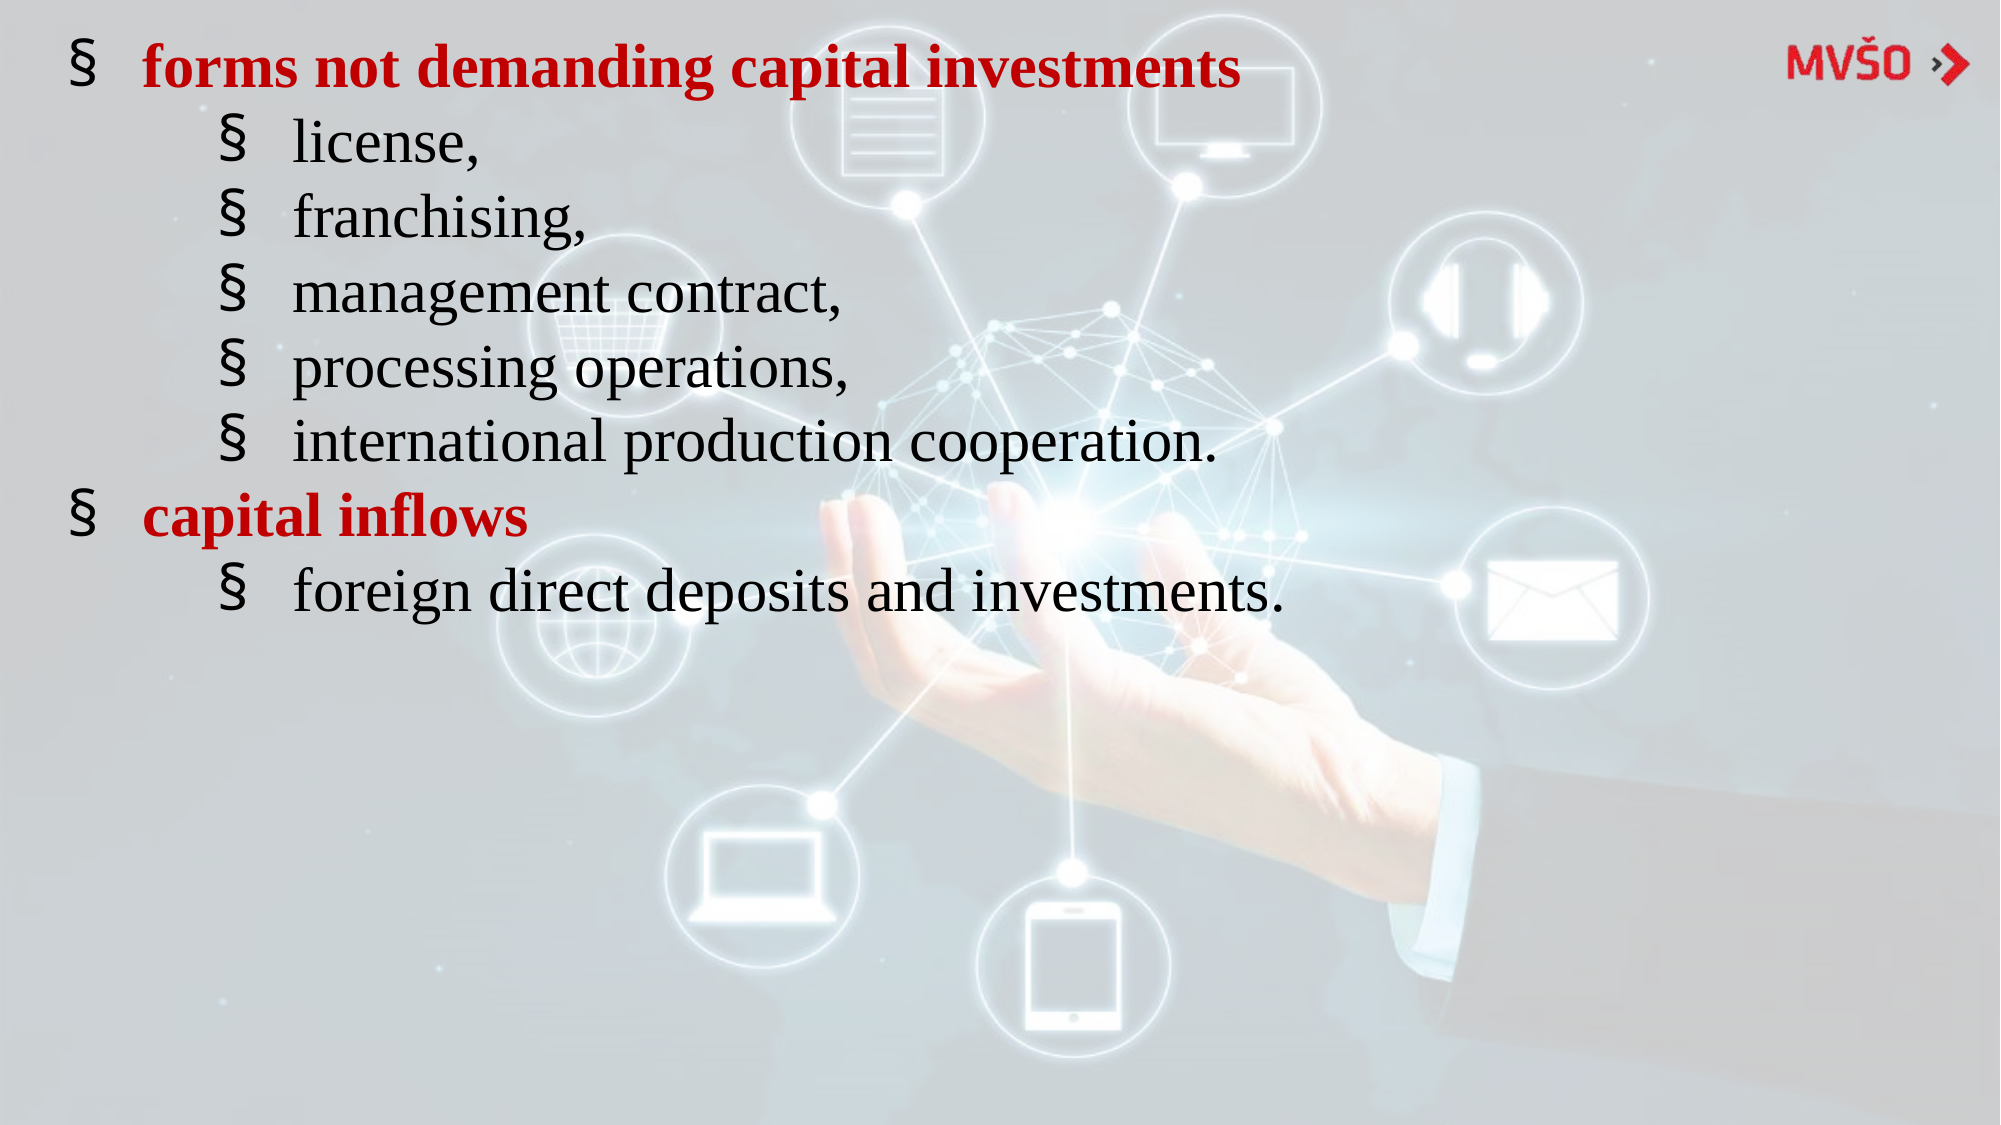

forms not demanding capital investments
license,
franchising,
management contract,
processing operations,
international production cooperation.
capital inflows
foreign direct deposits and investments.